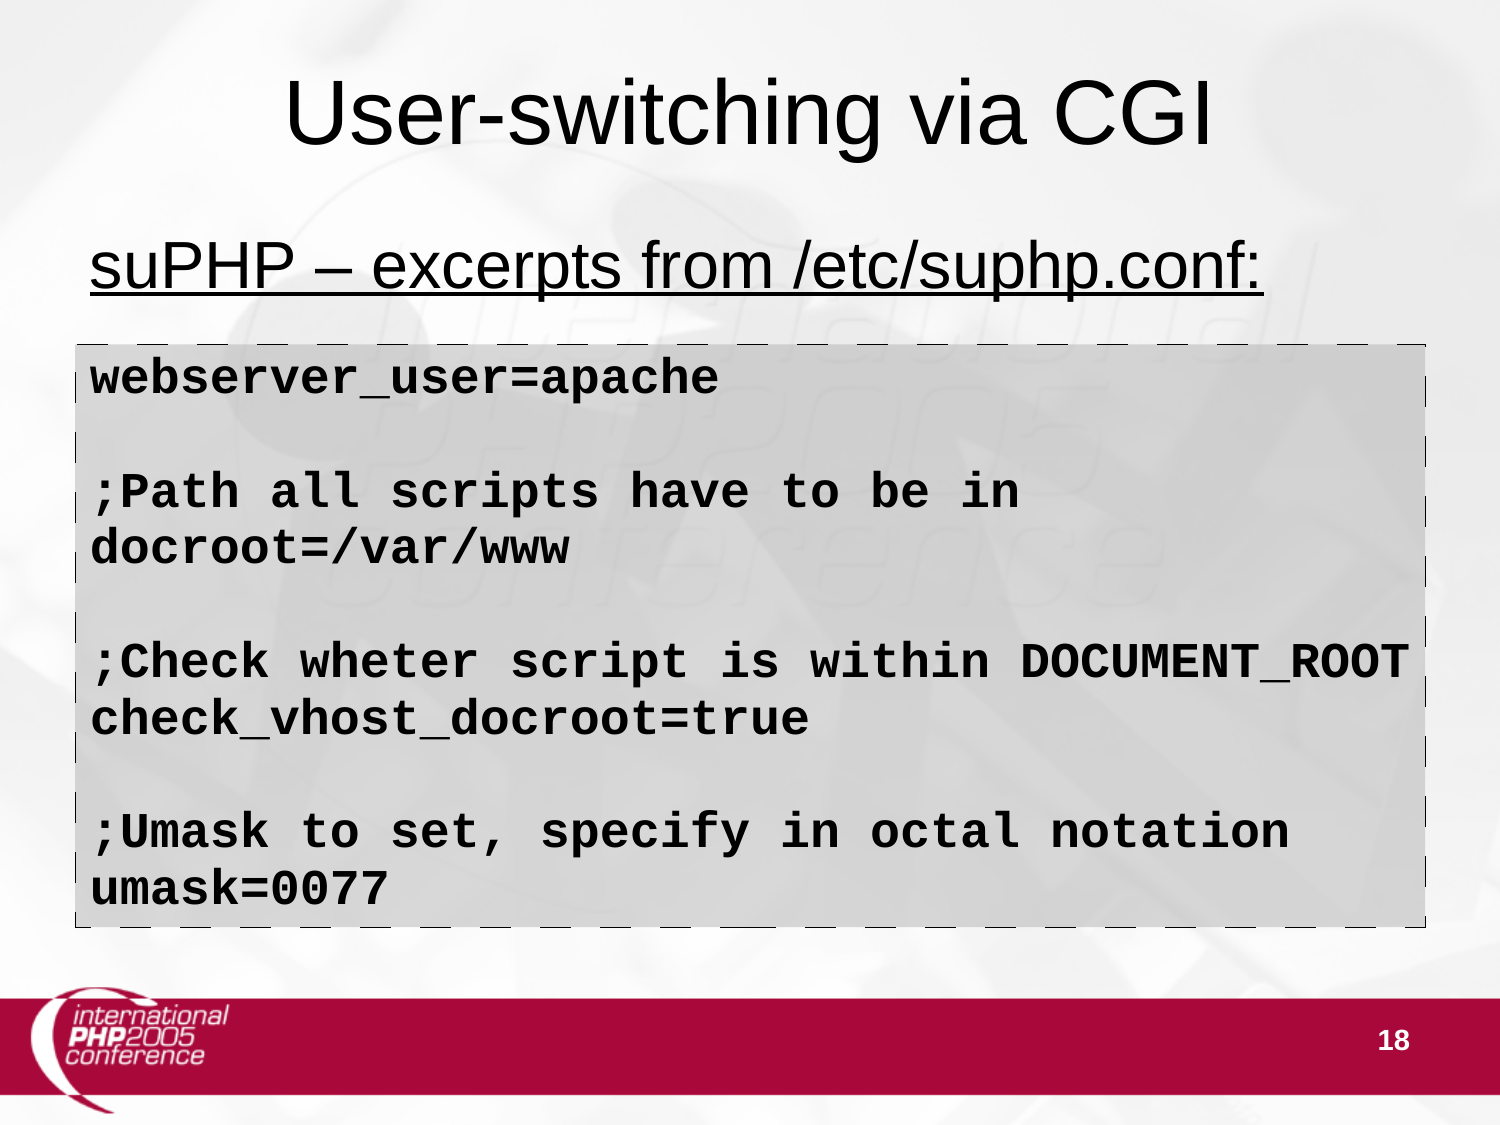

# User-switching via CGI
suPHP – excerpts from /etc/suphp.conf:
webserver_user=apache
;Path all scripts have to be in
docroot=/var/www
;Check wheter script is within DOCUMENT_ROOT
check_vhost_docroot=true
;Umask to set, specify in octal notation
umask=0077
18